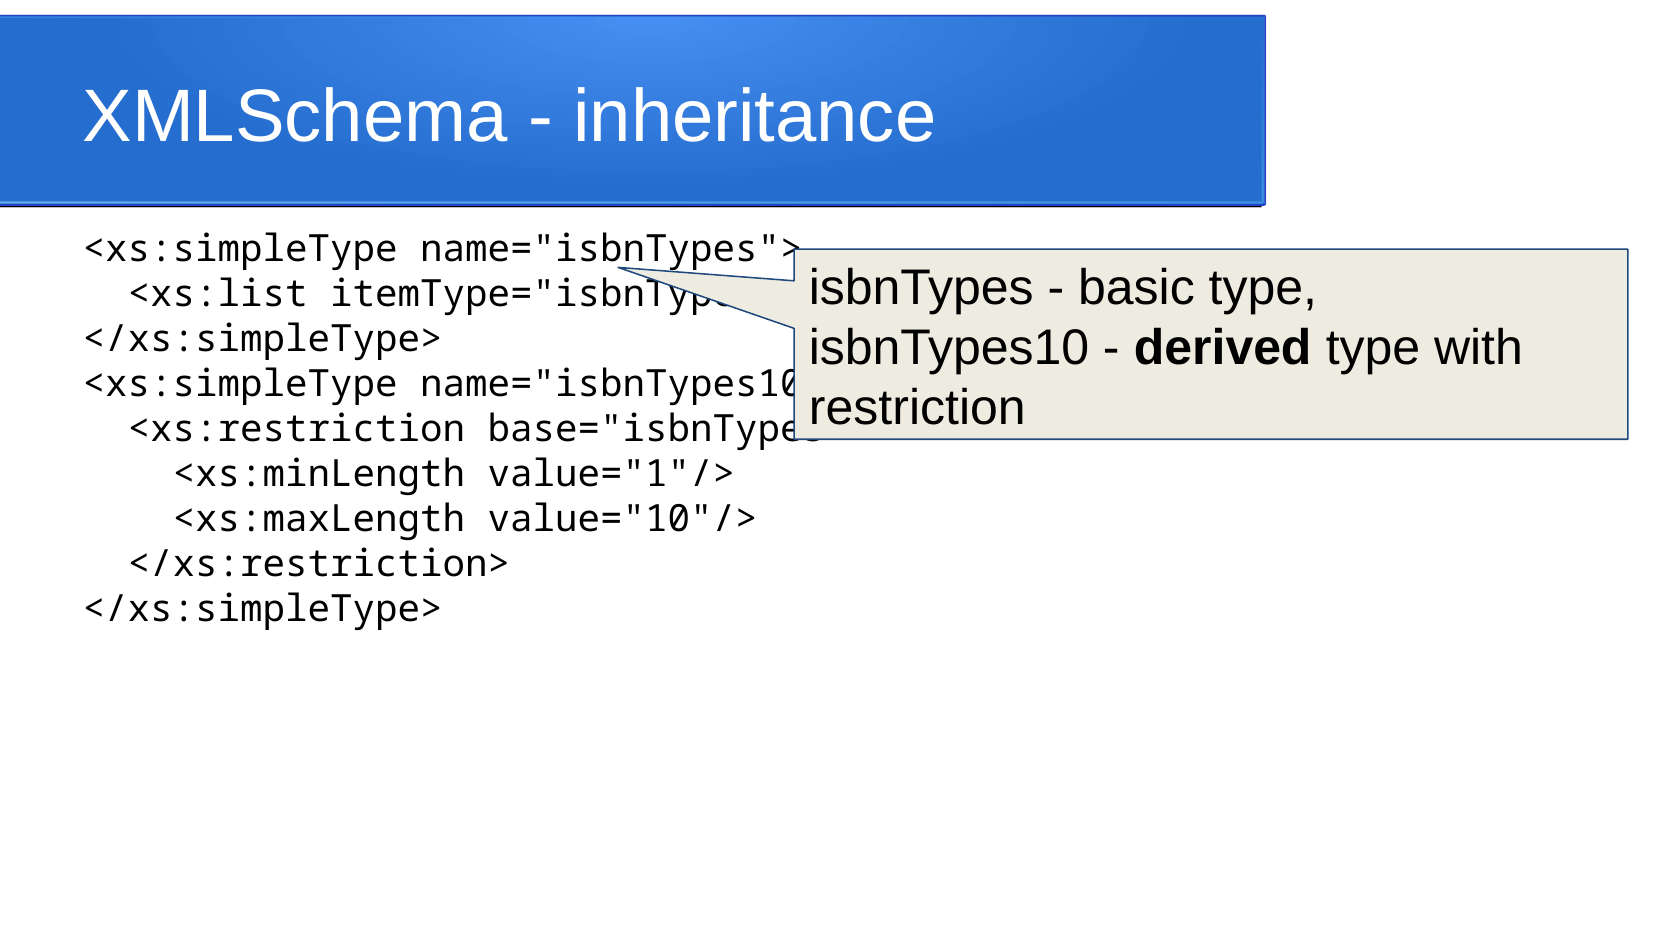

XMLSchema - inheritance
<xs:simpleType name="isbnTypes">
 <xs:list itemType="isbnType"/>
</xs:simpleType>
<xs:simpleType name="isbnTypes10">
 <xs:restriction base="isbnTypes">
 <xs:minLength value="1"/>
 <xs:maxLength value="10"/>
 </xs:restriction>
</xs:simpleType>
isbnTypes - basic type,
isbnTypes10 - derived type with restriction